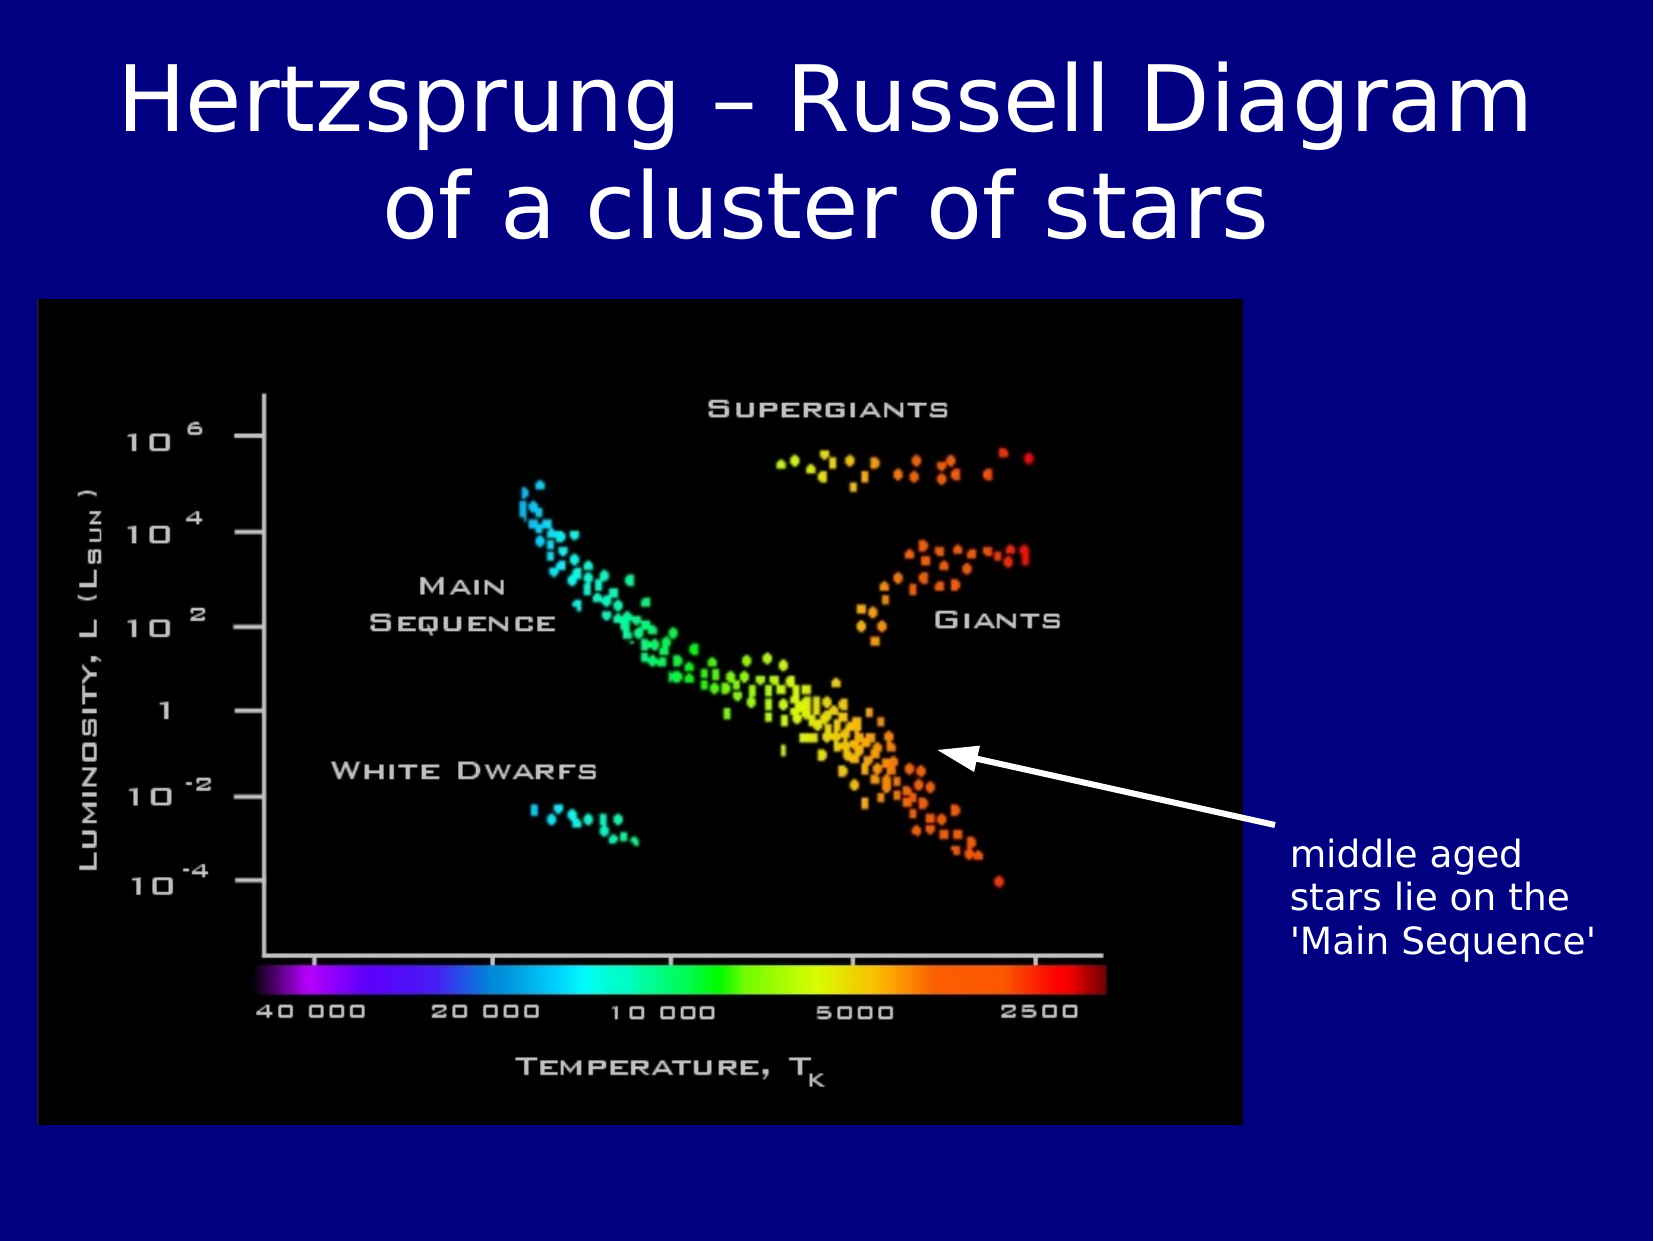

# Hertzsprung – Russell Diagram of a cluster of stars
middle aged stars lie on the 'Main Sequence'